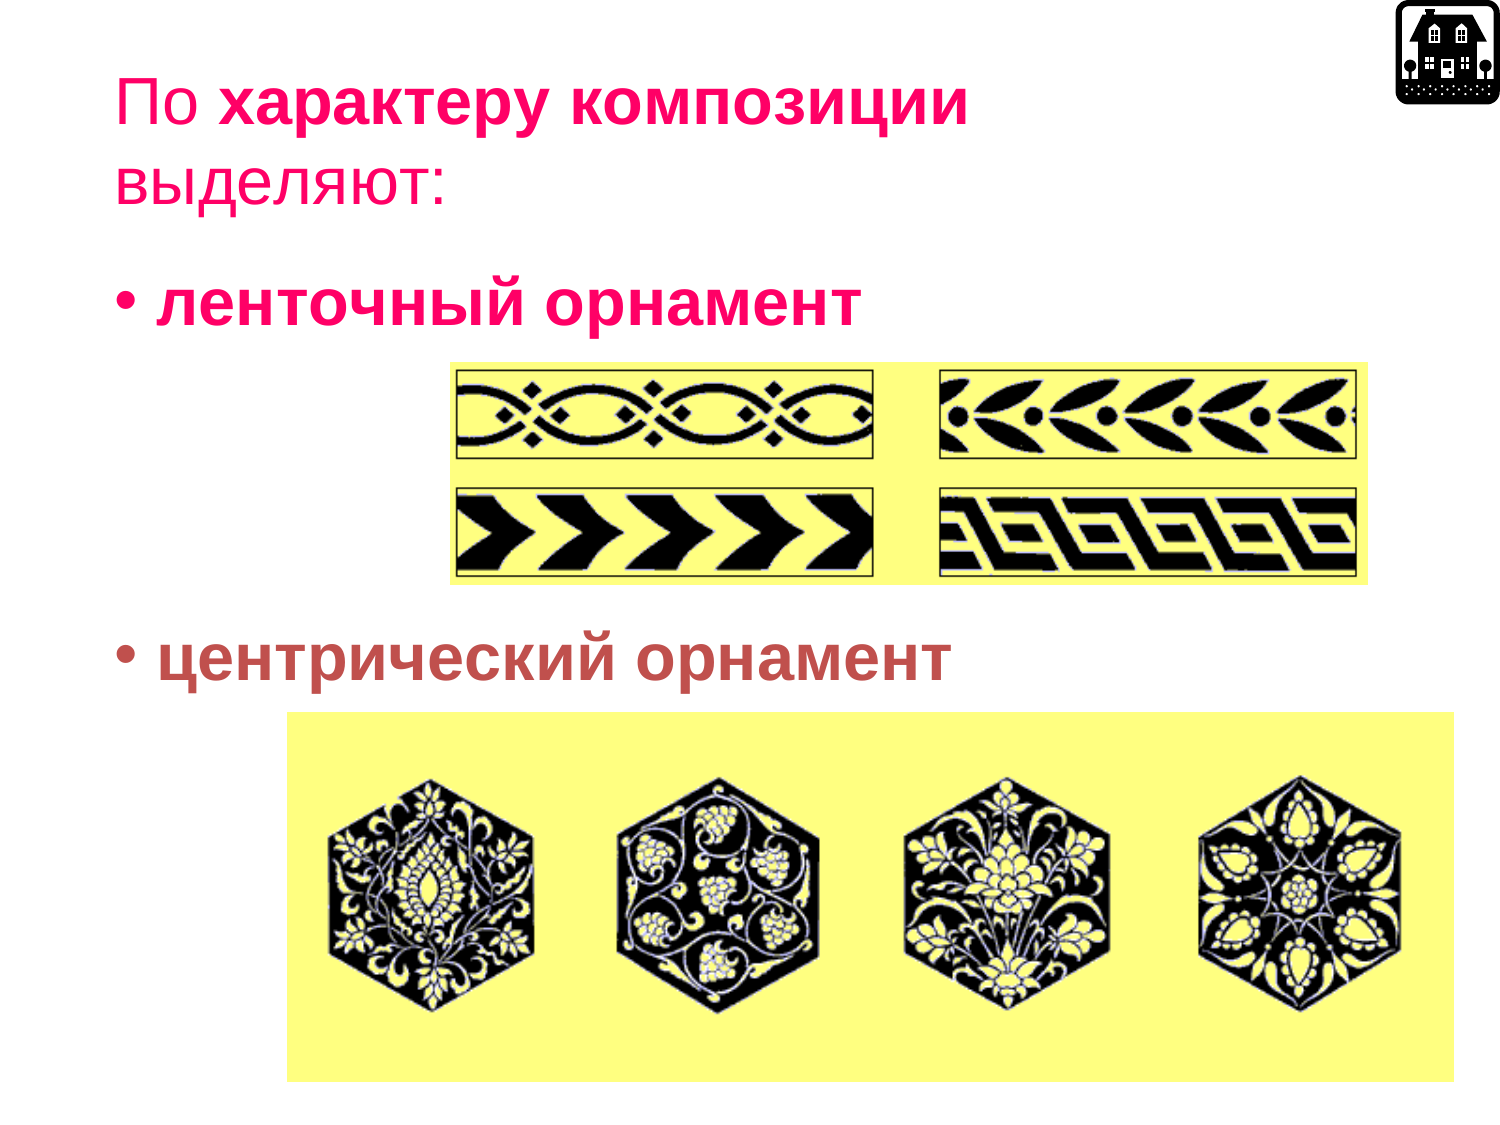

По характеру композиции выделяют:
 ленточный орнамент
 центрический орнамент